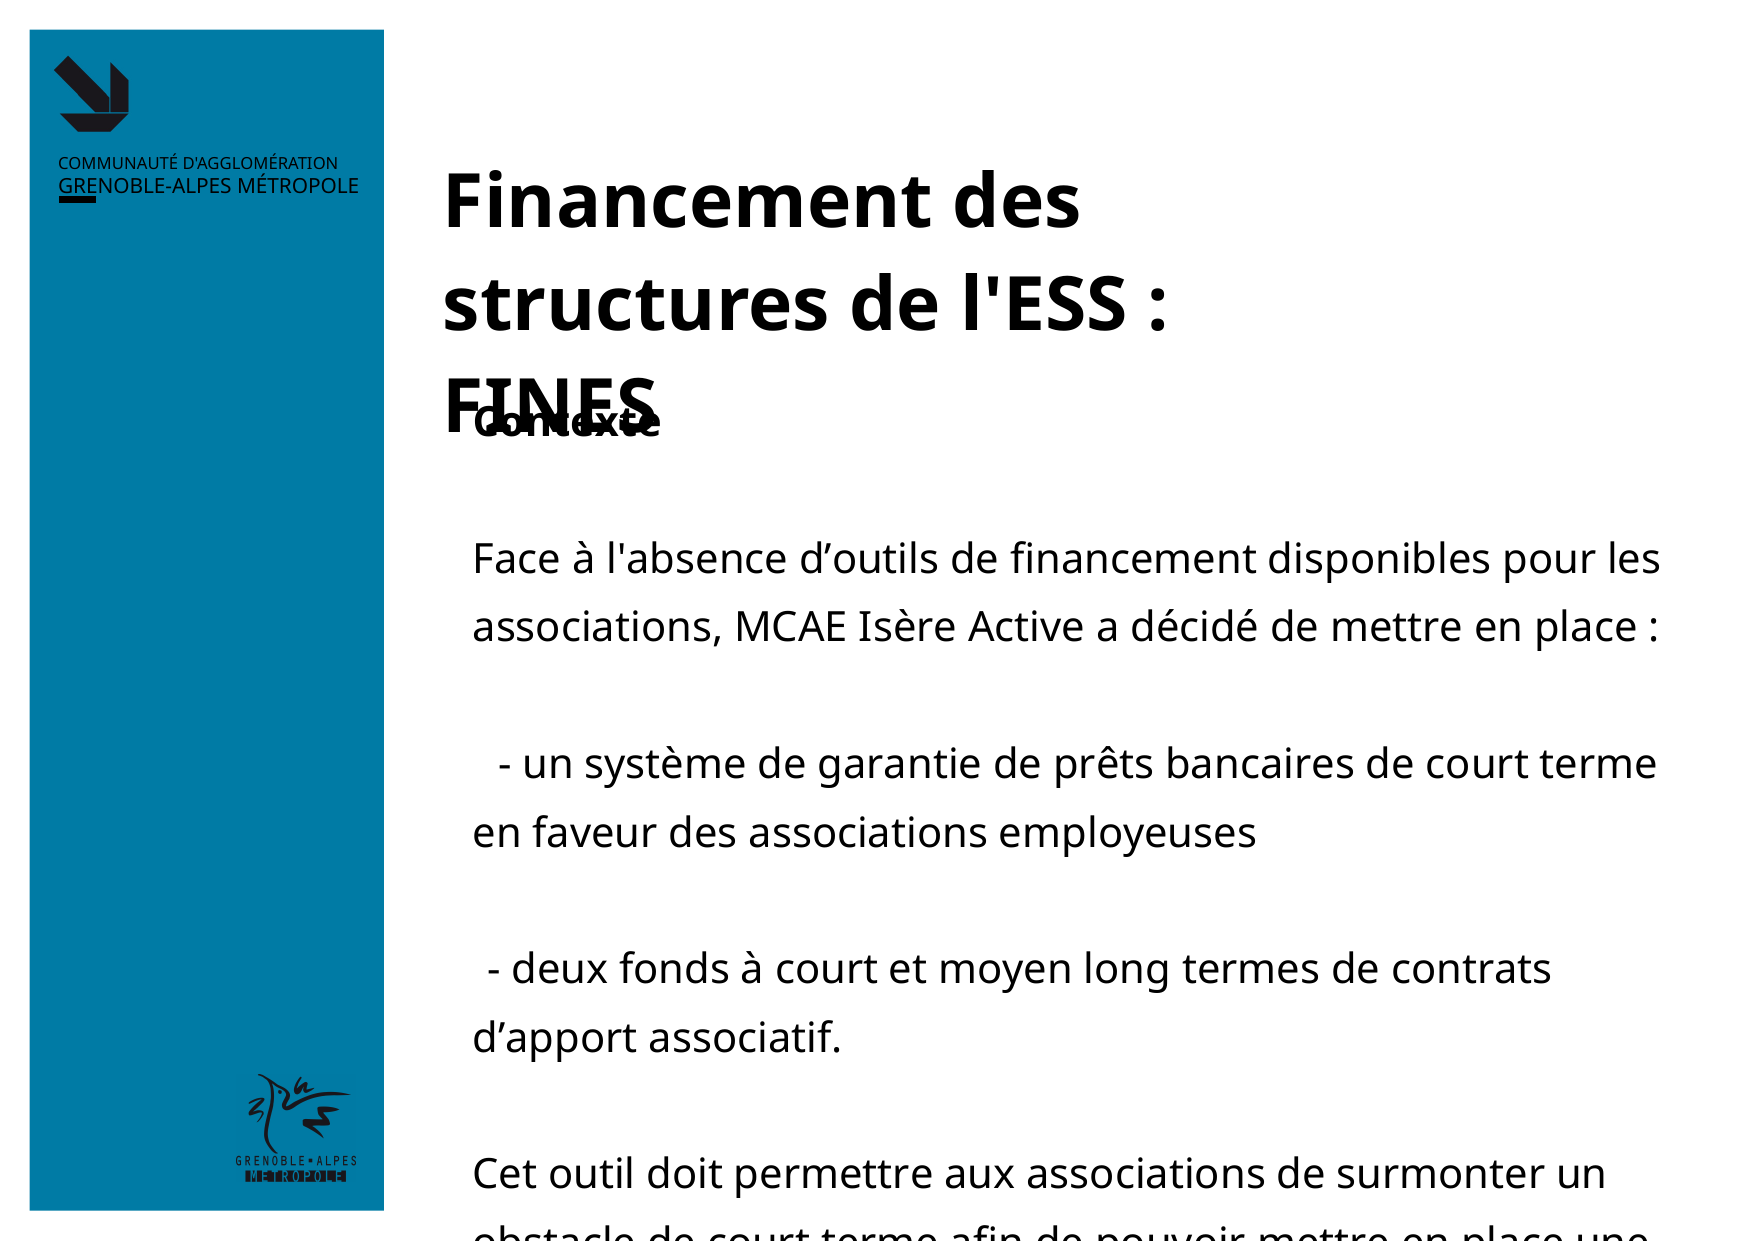

Contexte
Face à l'absence d’outils de financement disponibles pour les associations, MCAE Isère Active a décidé de mettre en place :
 - un système de garantie de prêts bancaires de court terme en faveur des associations employeuses
- deux fonds à court et moyen long termes de contrats d’apport associatif.
Cet outil doit permettre aux associations de surmonter un obstacle de court terme afin de pouvoir mettre en place une stratégie de consolidation ( en complément du Dispositif Local d’Accompagnement) sur le long terme.
Financement des structures de l'ESS : FINES
COMMUNAUTÉ D'AGGLOMÉRATION
GRENOBLE-ALPES MÉTROPOLE